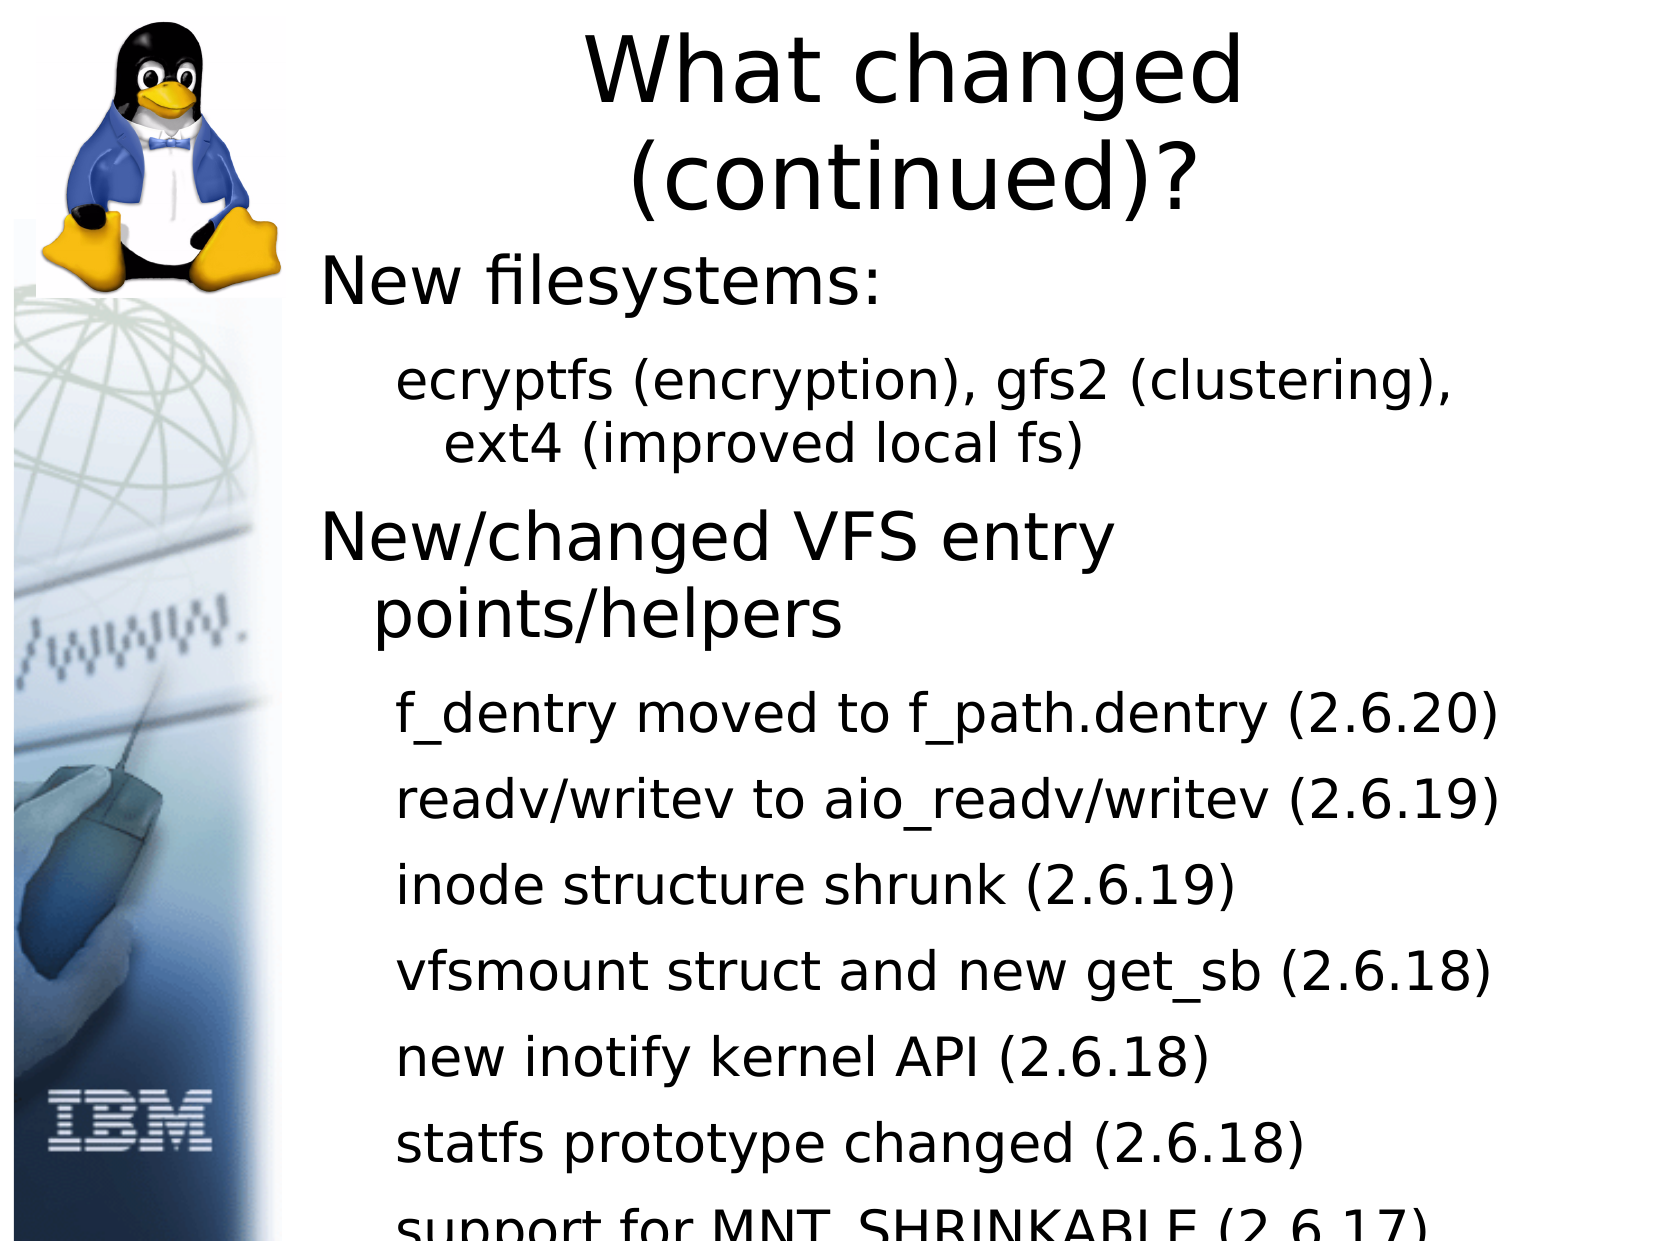

# What changed (continued)?
New filesystems:
ecryptfs (encryption), gfs2 (clustering), ext4 (improved local fs)
New/changed VFS entry points/helpers
f_dentry moved to f_path.dentry (2.6.20)
readv/writev to aio_readv/writev (2.6.19)
inode structure shrunk (2.6.19)
vfsmount struct and new get_sb (2.6.18)
new inotify kernel API (2.6.18)
statfs prototype changed (2.6.18)
support for MNT_SHRINKABLE (2.6.17)